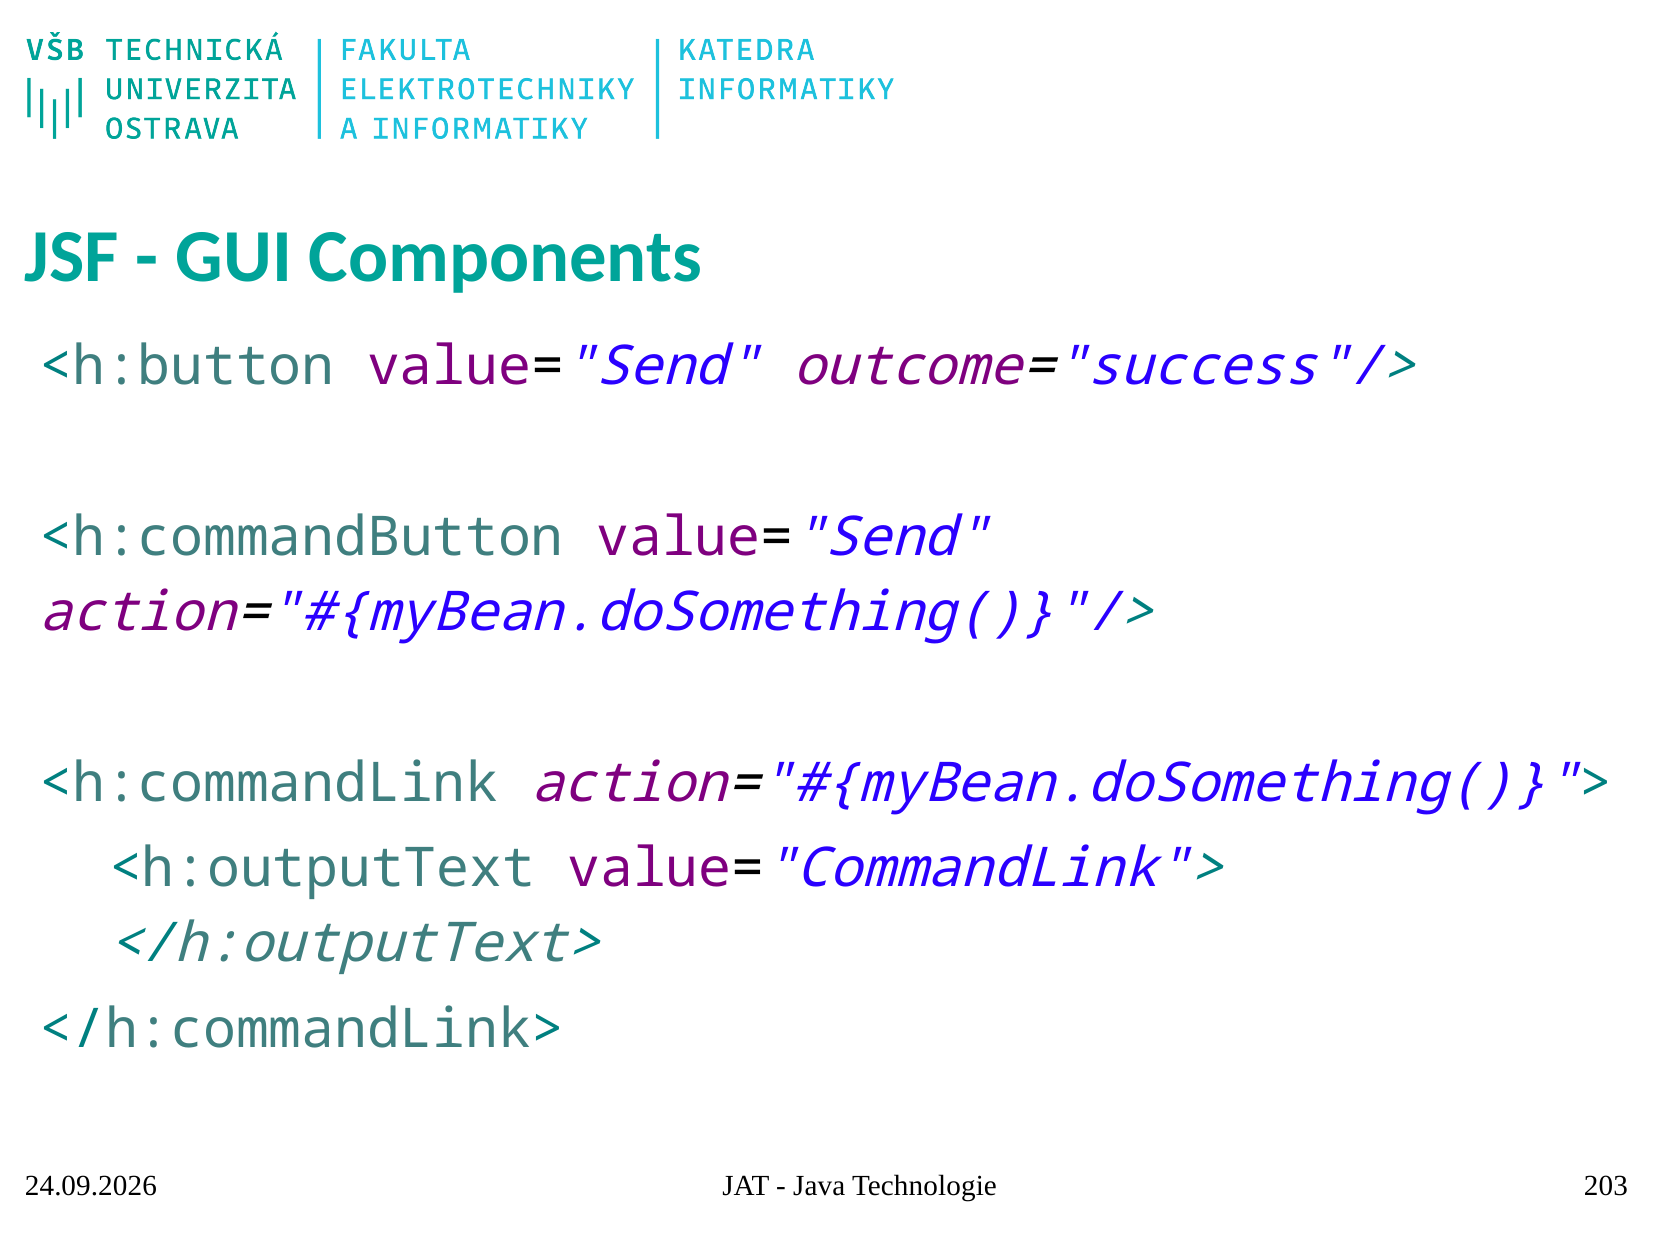

JSF - GUI Components
# <h:button value="Send" outcome="success"/>
<h:commandButton value="Send" action="#{myBean.doSomething()}"/>
<h:commandLink action="#{myBean.doSomething()}">
	<h:outputText value="CommandLink">
	</h:outputText>
</h:commandLink>
JAT - Java Technologie
203